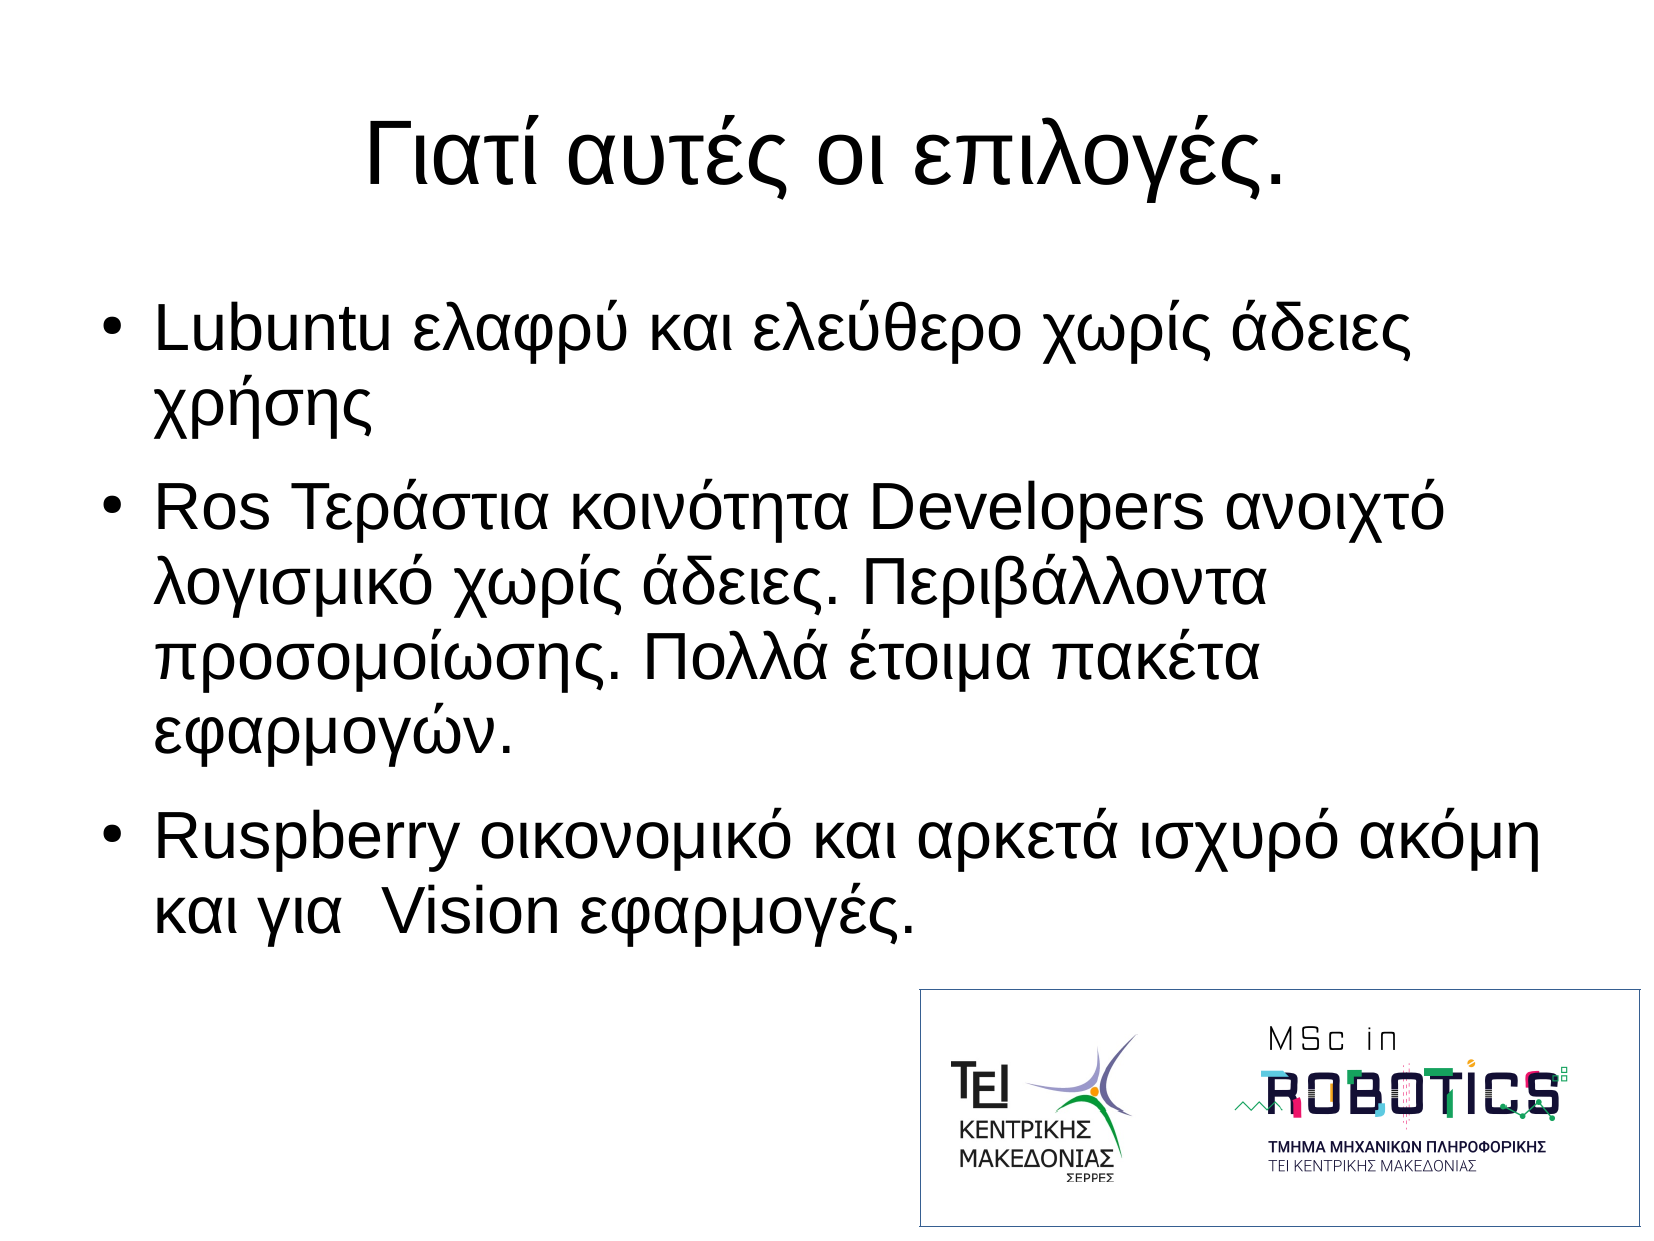

# Γιατί αυτές οι επιλογές.
Lubuntu ελαφρύ και ελεύθερο χωρίς άδειες χρήσης
Ros Τεράστια κοινότητα Developers ανοιχτό λογισμικό χωρίς άδειες. Περιβάλλοντα προσομοίωσης. Πολλά έτοιμα πακέτα εφαρμογών.
Ruspberry οικονομικό και αρκετά ισχυρό ακόμη και για Vision εφαρμογές.